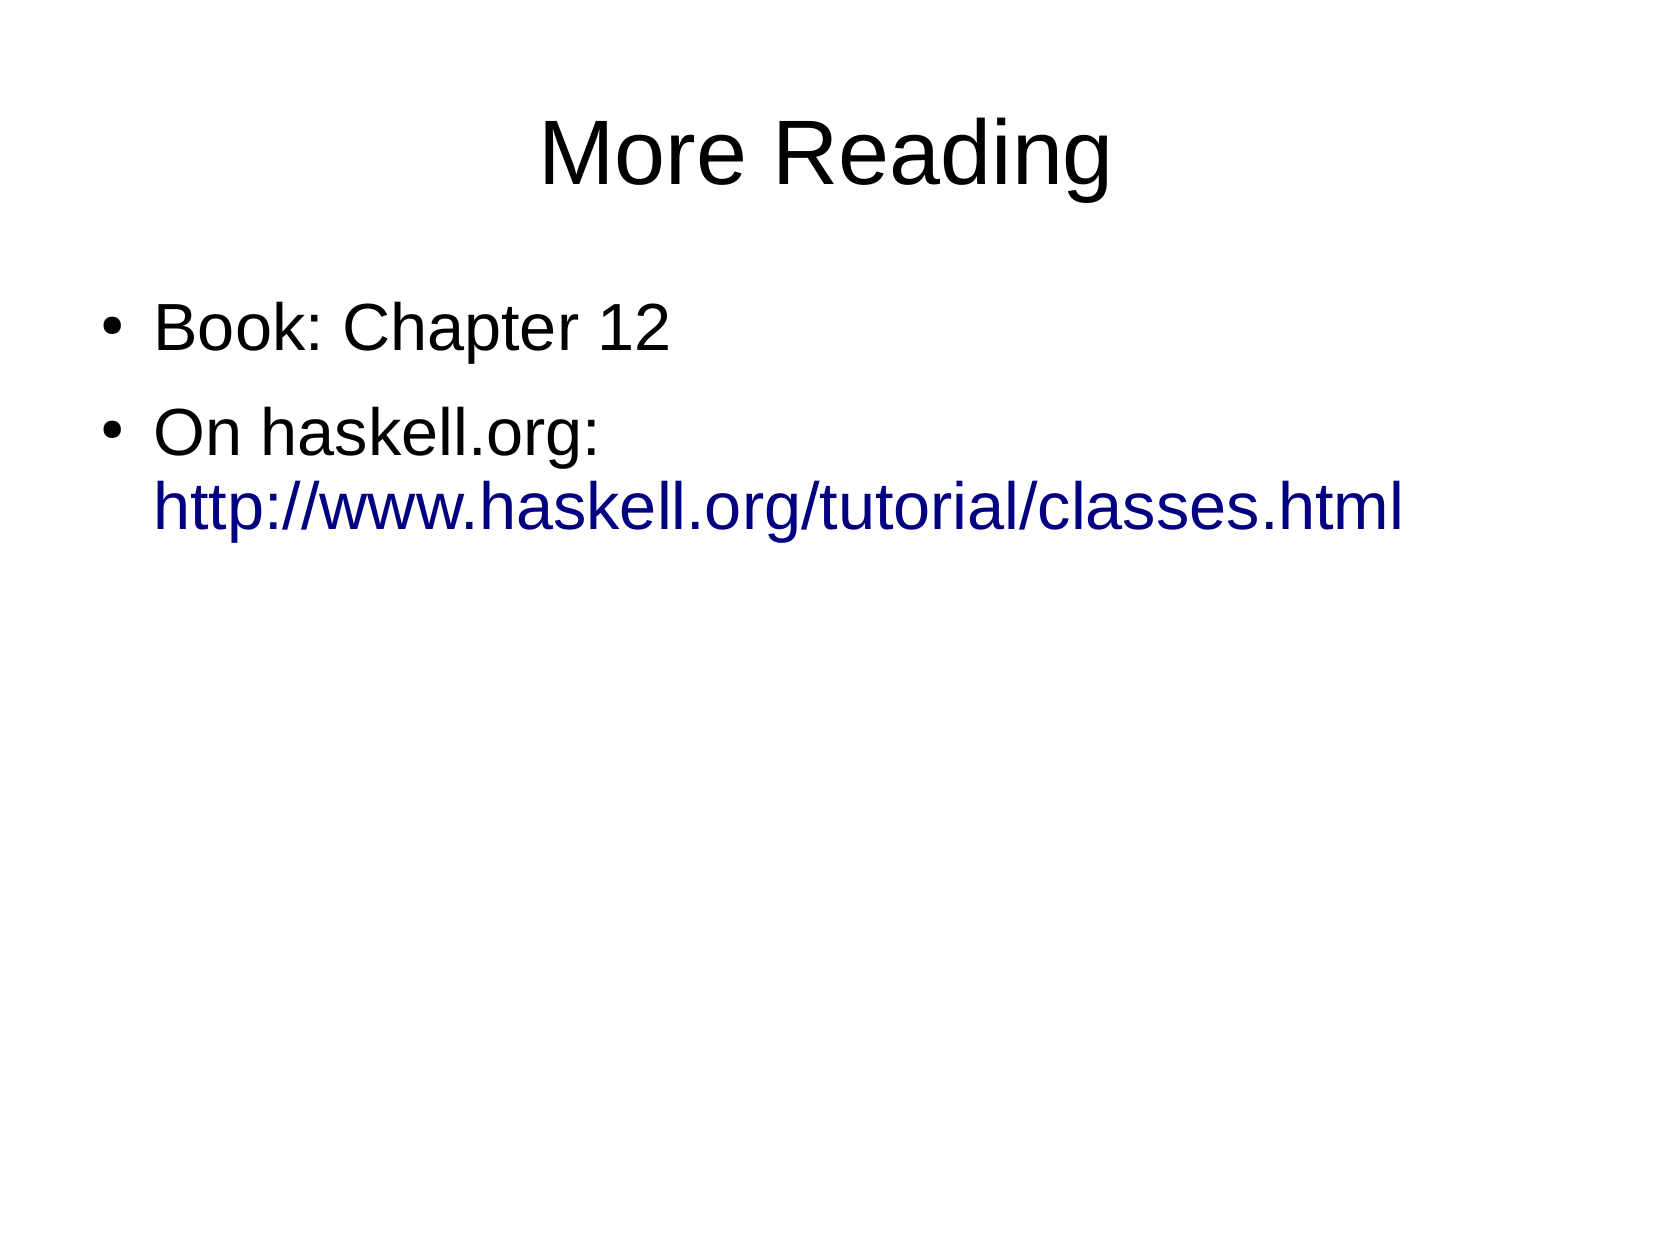

# More Reading
Book: Chapter 12
On haskell.org: http://www.haskell.org/tutorial/classes.html